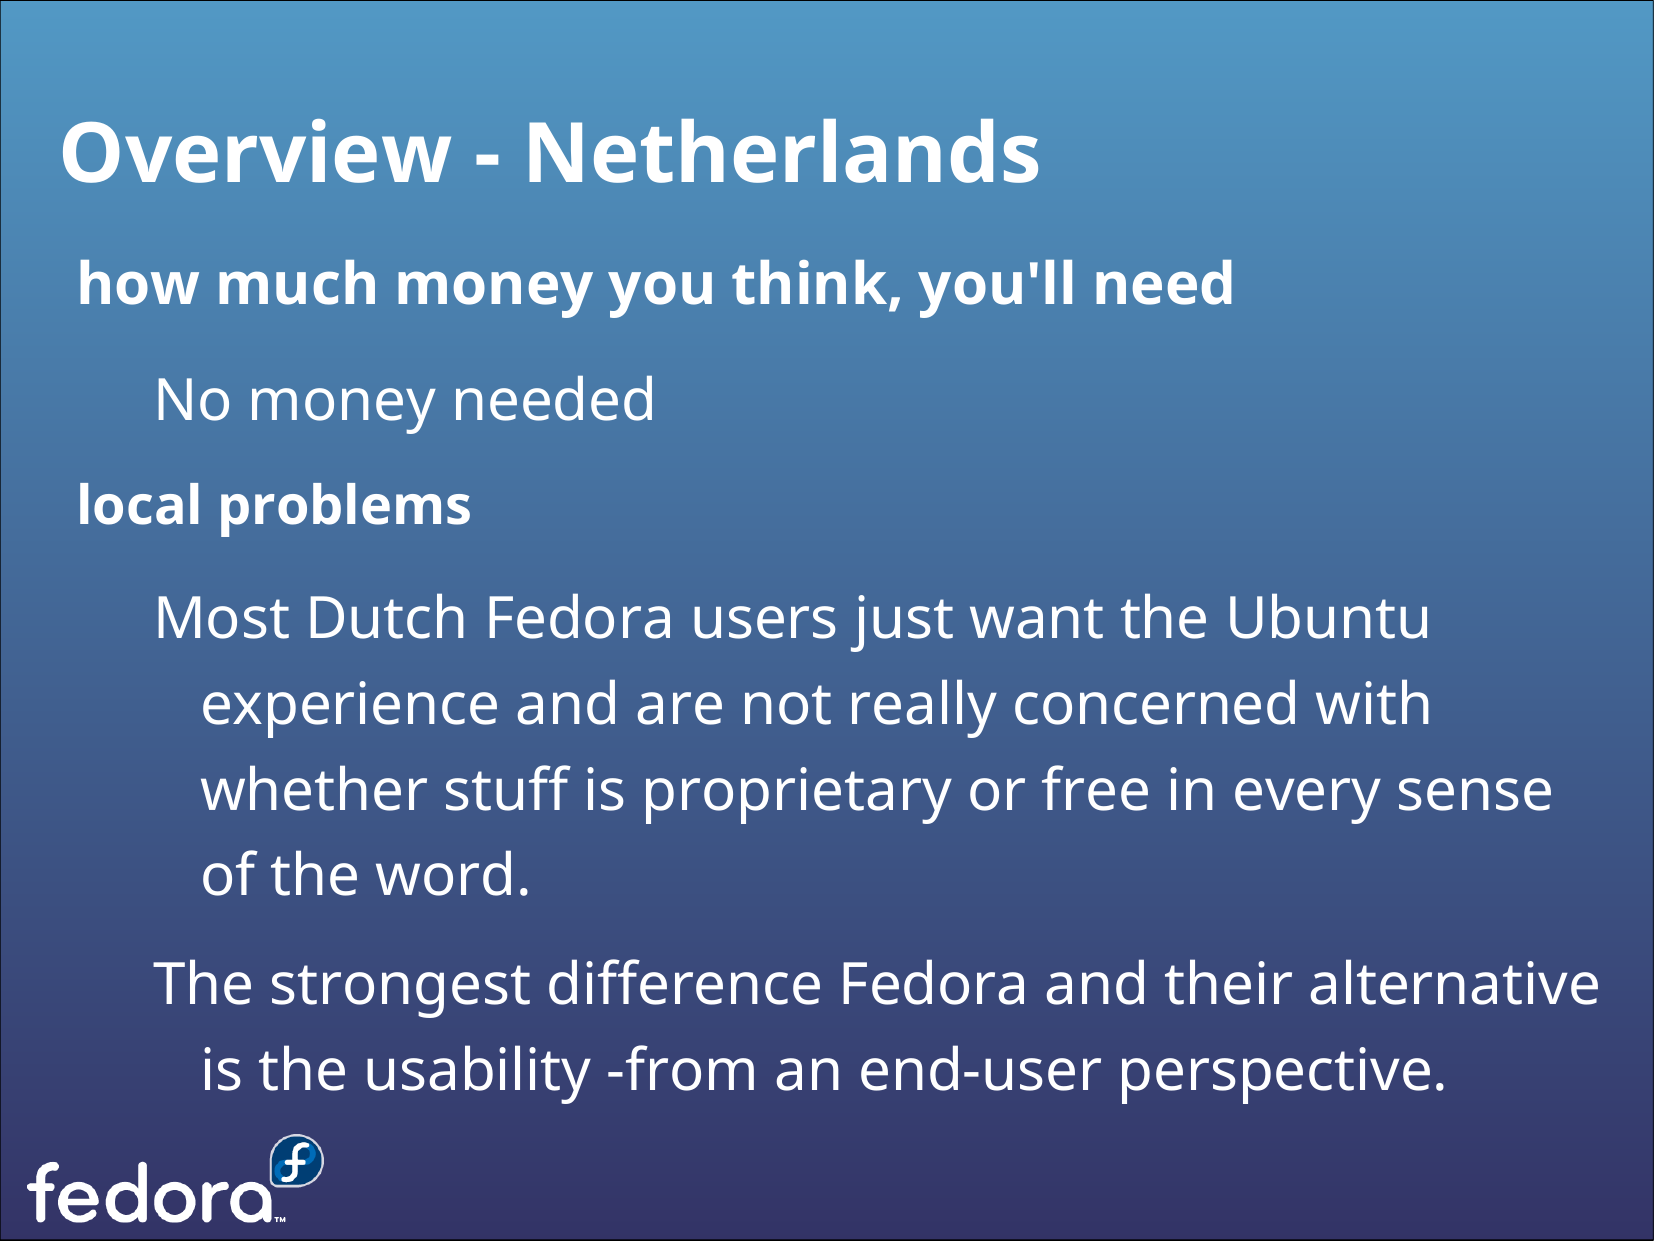

# Overview - Netherlands
how much money you think, you'll need
No money needed
local problems
Most Dutch Fedora users just want the Ubuntu experience and are not really concerned with whether stuff is proprietary or free in every sense of the word.
The strongest difference Fedora and their alternative is the usability -from an end-user perspective.